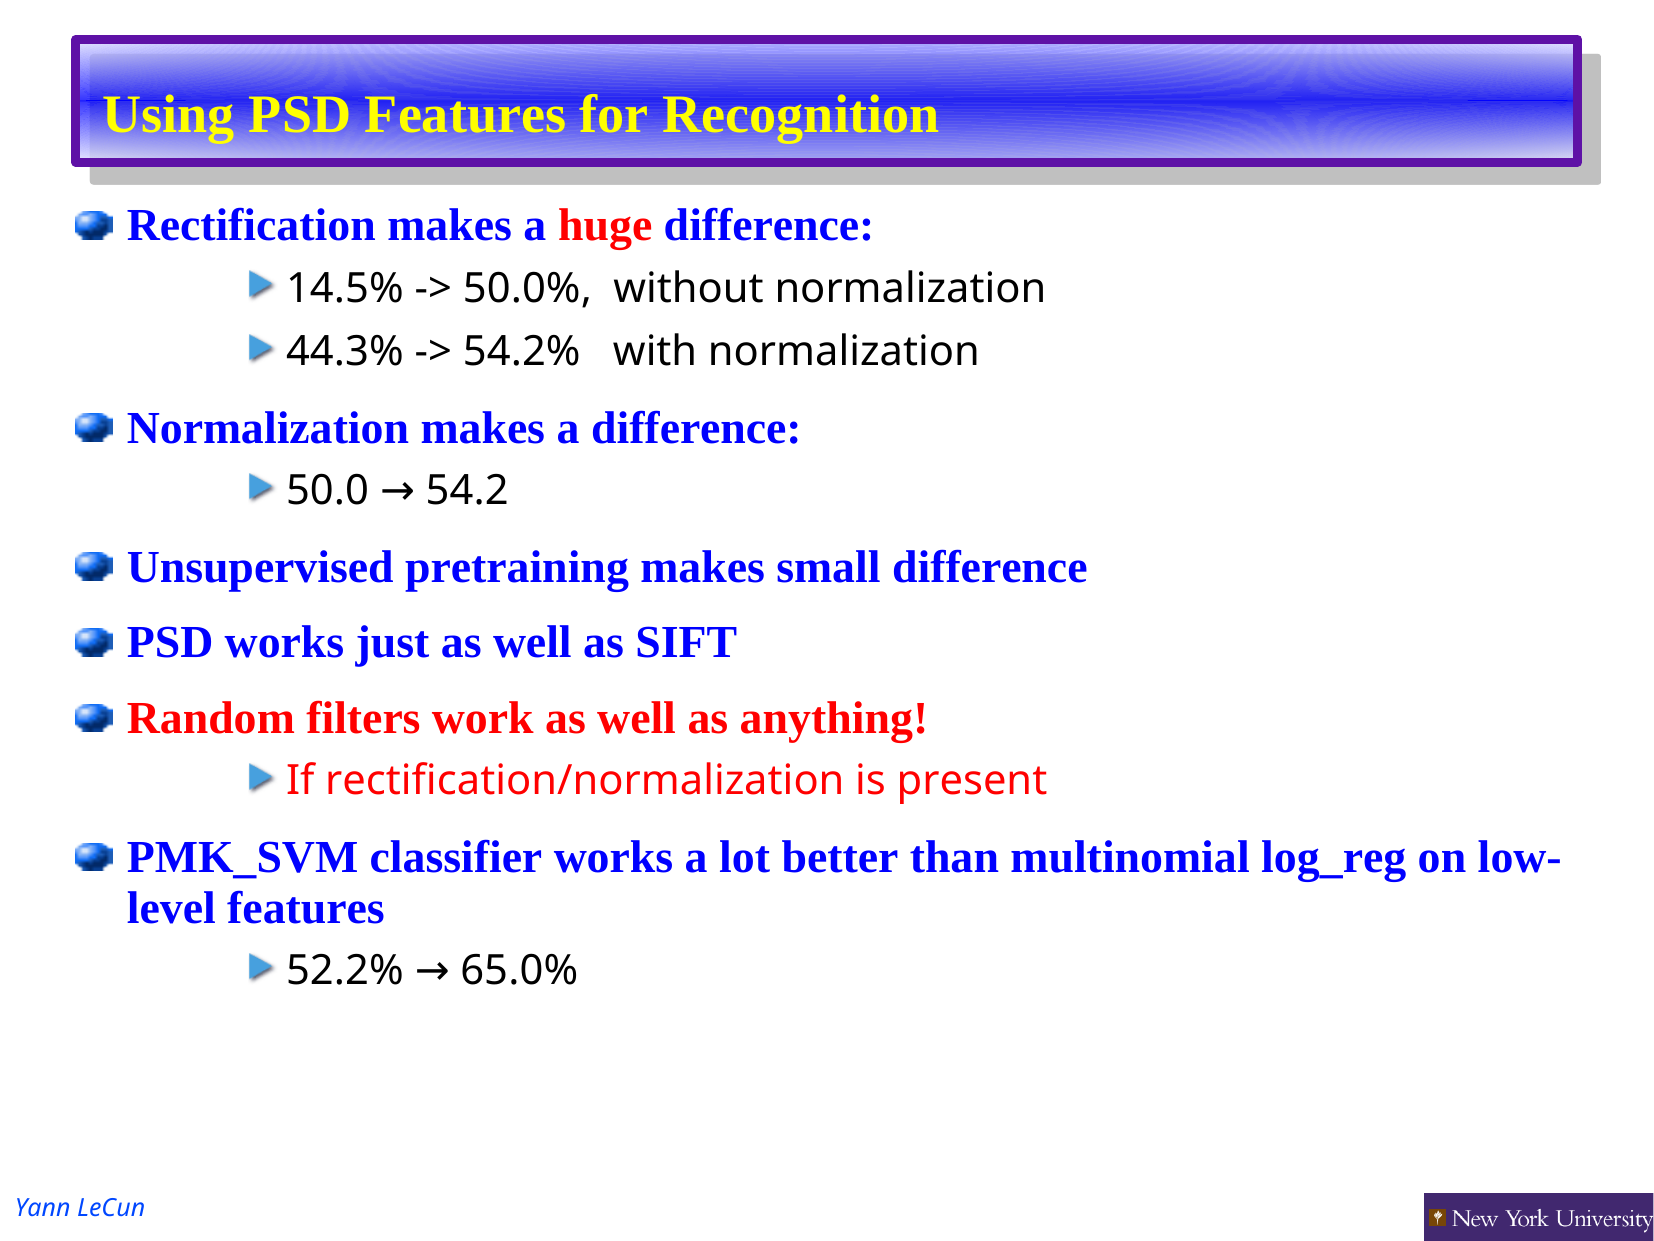

# Using PSD Features for Recognition
Rectification makes a huge difference:
14.5% -> 50.0%, without normalization
44.3% -> 54.2% with normalization
Normalization makes a difference:
50.0 → 54.2
Unsupervised pretraining makes small difference
PSD works just as well as SIFT
Random filters work as well as anything!
If rectification/normalization is present
PMK_SVM classifier works a lot better than multinomial log_reg on low-level features
52.2% → 65.0%